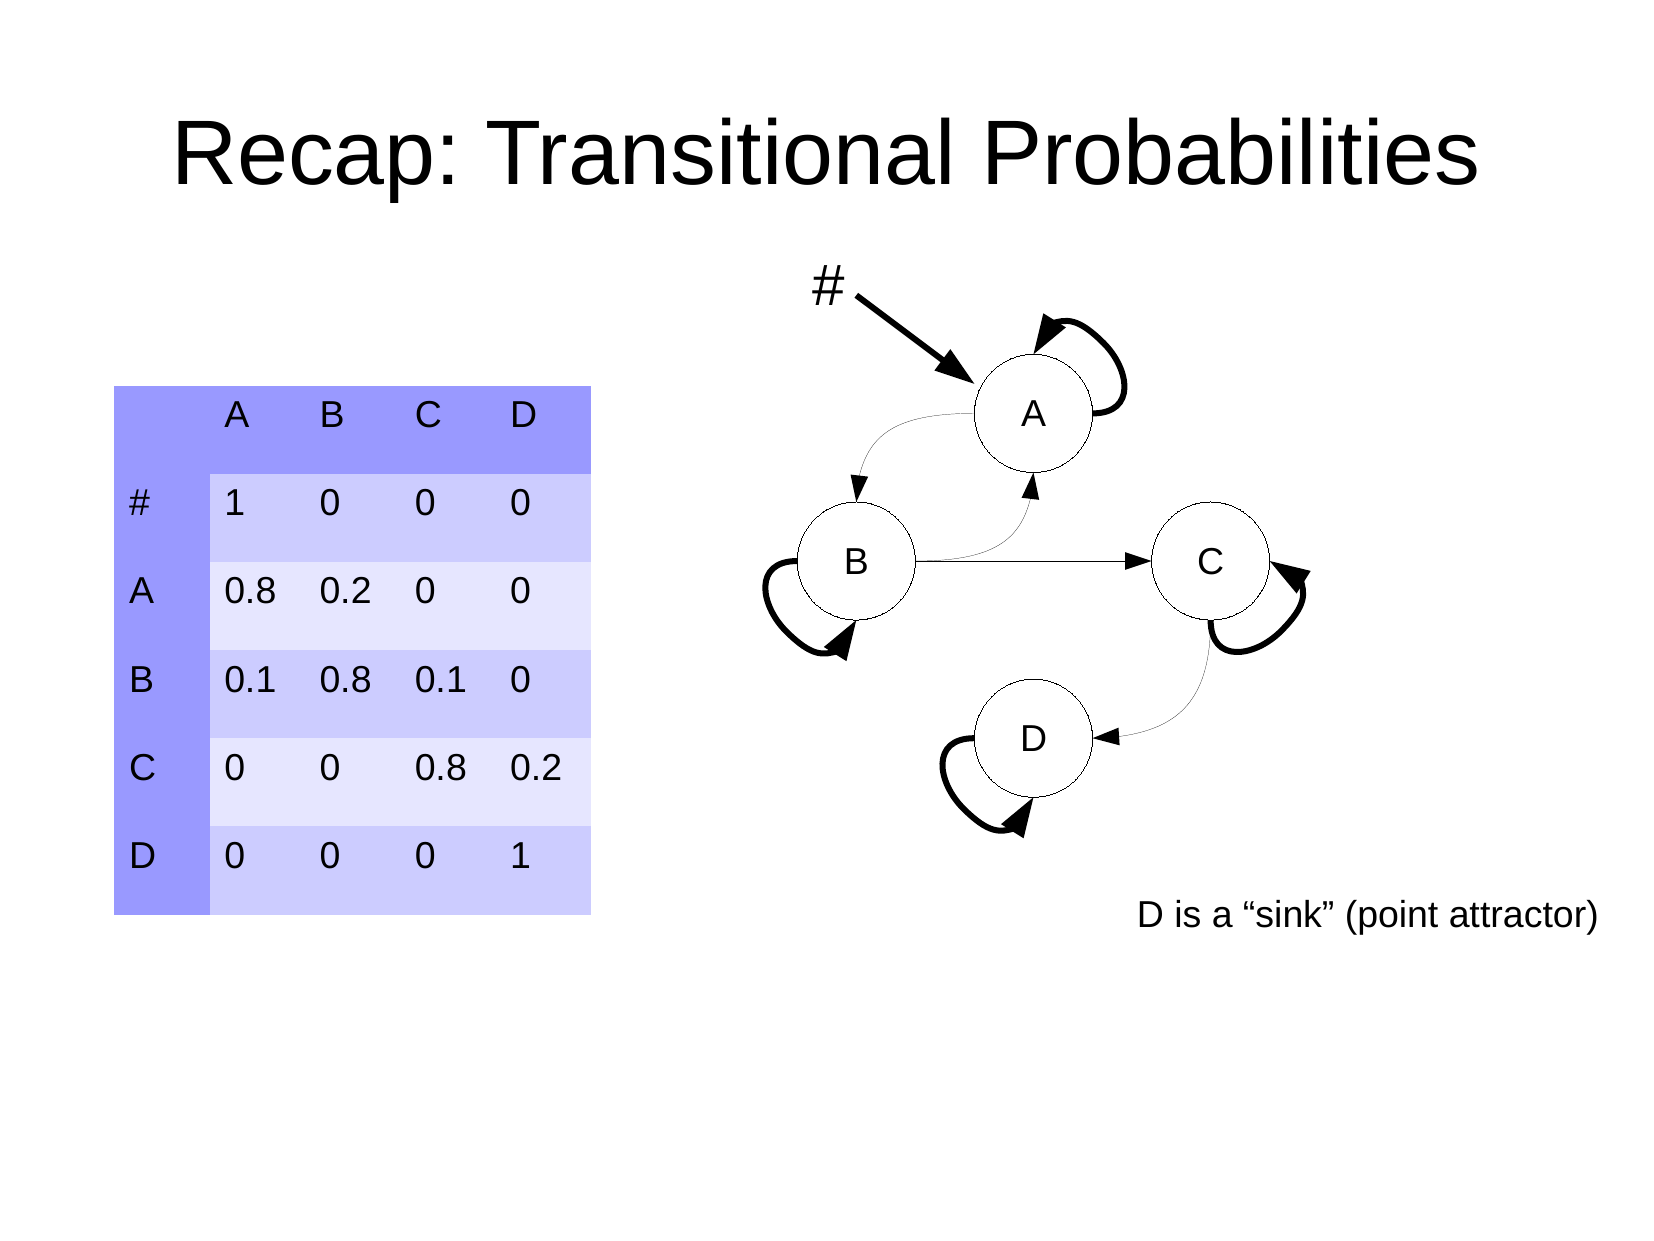

# Recap: Transitional Probabilities
#
A
| | A | B | C | D |
| --- | --- | --- | --- | --- |
| # | 1 | 0 | 0 | 0 |
| A | 0.8 | 0.2 | 0 | 0 |
| B | 0.1 | 0.8 | 0.1 | 0 |
| C | 0 | 0 | 0.8 | 0.2 |
| D | 0 | 0 | 0 | 1 |
B
C
D
D is a “sink” (point attractor)